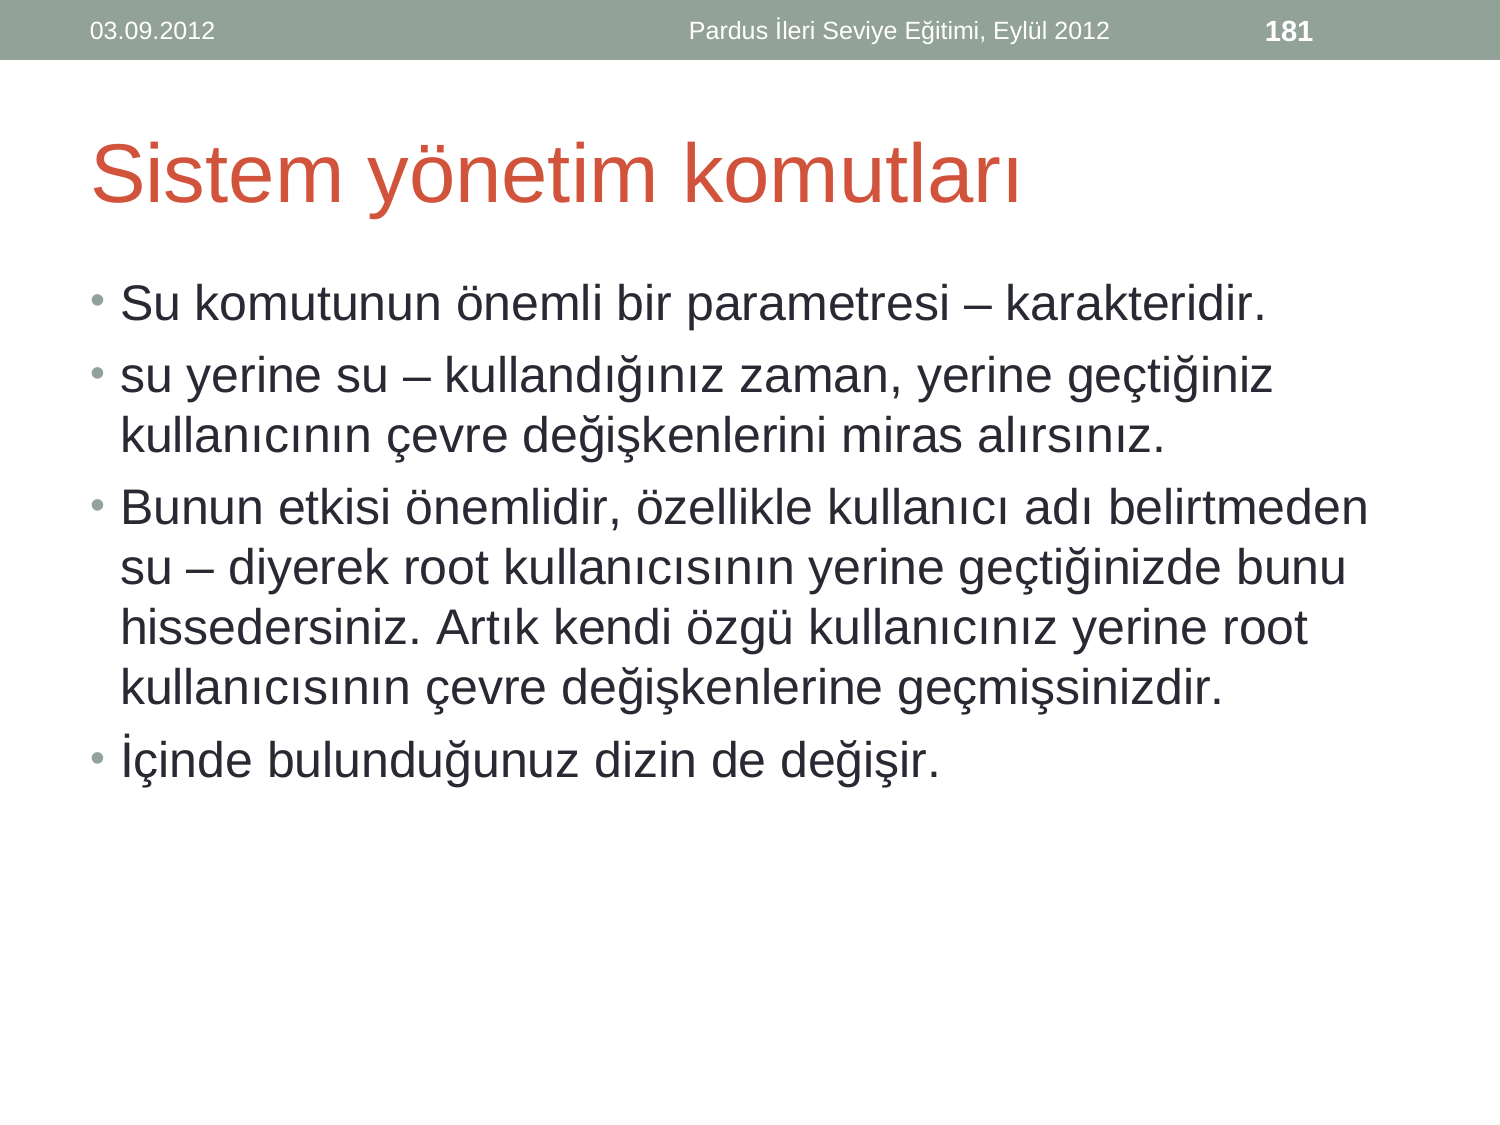

03.09.2012
Pardus İleri Seviye Eğitimi, Eylül 2012
# Sistem yönetim komutları
Su komutunun önemli bir parametresi – karakteridir.
su yerine su – kullandığınız zaman, yerine geçtiğiniz kullanıcının çevre değişkenlerini miras alırsınız.
Bunun etkisi önemlidir, özellikle kullanıcı adı belirtmeden su – diyerek root kullanıcısının yerine geçtiğinizde bunu hissedersiniz. Artık kendi özgü kullanıcınız yerine root kullanıcısının çevre değişkenlerine geçmişsinizdir.
İçinde bulunduğunuz dizin de değişir.